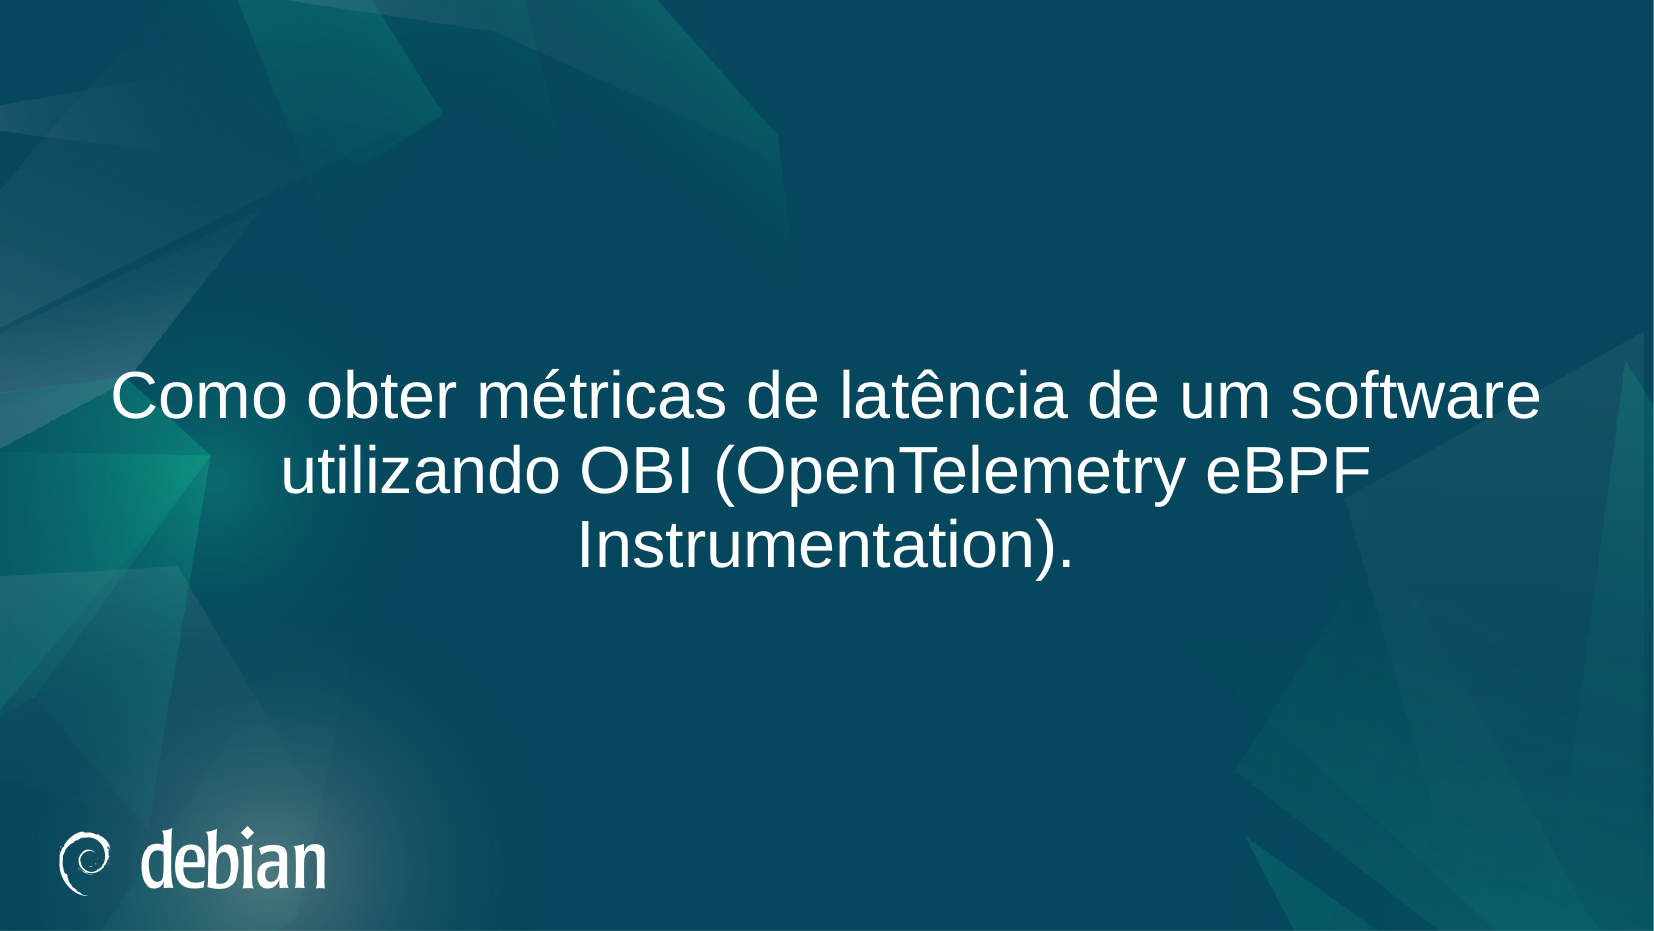

# Como obter métricas de latência de um software utilizando OBI (OpenTelemetry eBPF Instrumentation).